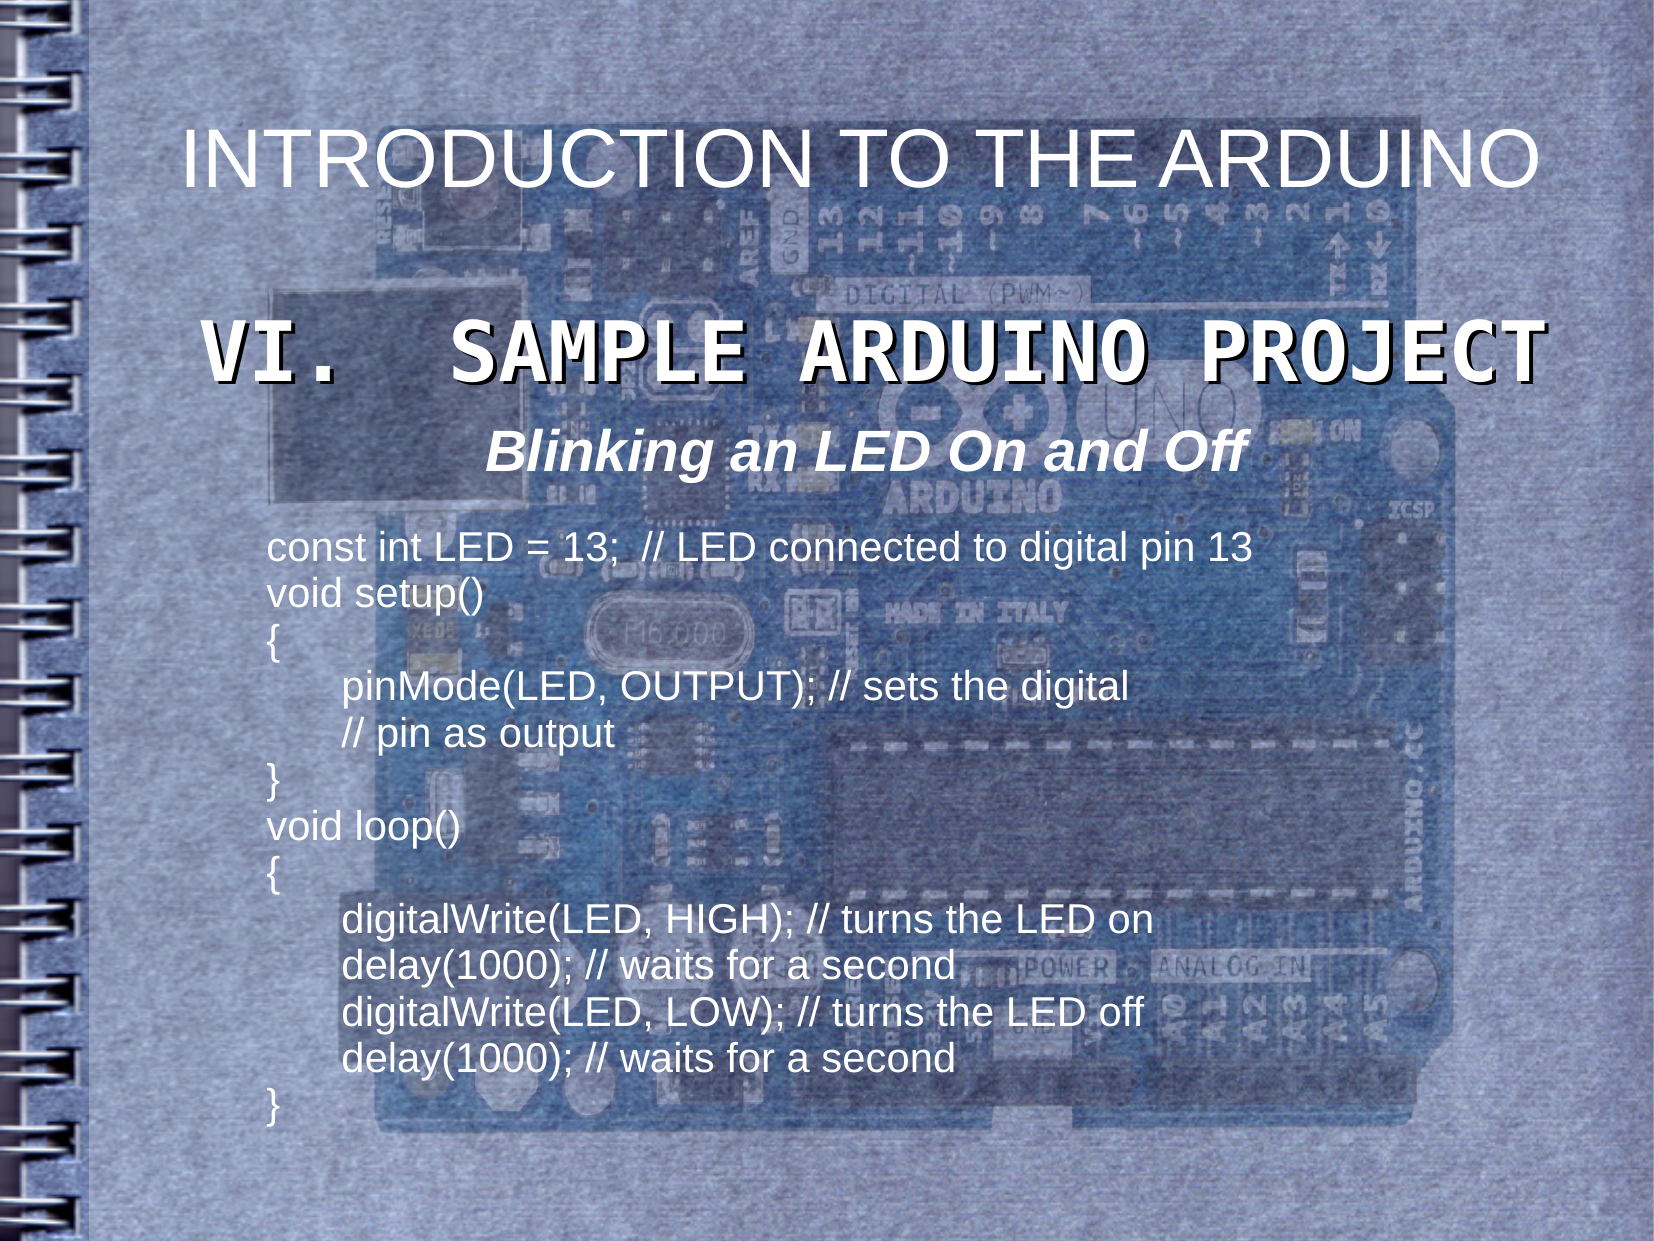

INTRODUCTION TO THE ARDUINO
VI. SAMPLE ARDUINO PROJECT
Blinking an LED On and Off
const int LED = 13; 	// LED connected to digital pin 13
void setup()
{
	pinMode(LED, OUTPUT); // sets the digital
	// pin as output
}
void loop()
{
	digitalWrite(LED, HIGH); // turns the LED on
	delay(1000); // waits for a second
	digitalWrite(LED, LOW); // turns the LED off
	delay(1000); // waits for a second
}